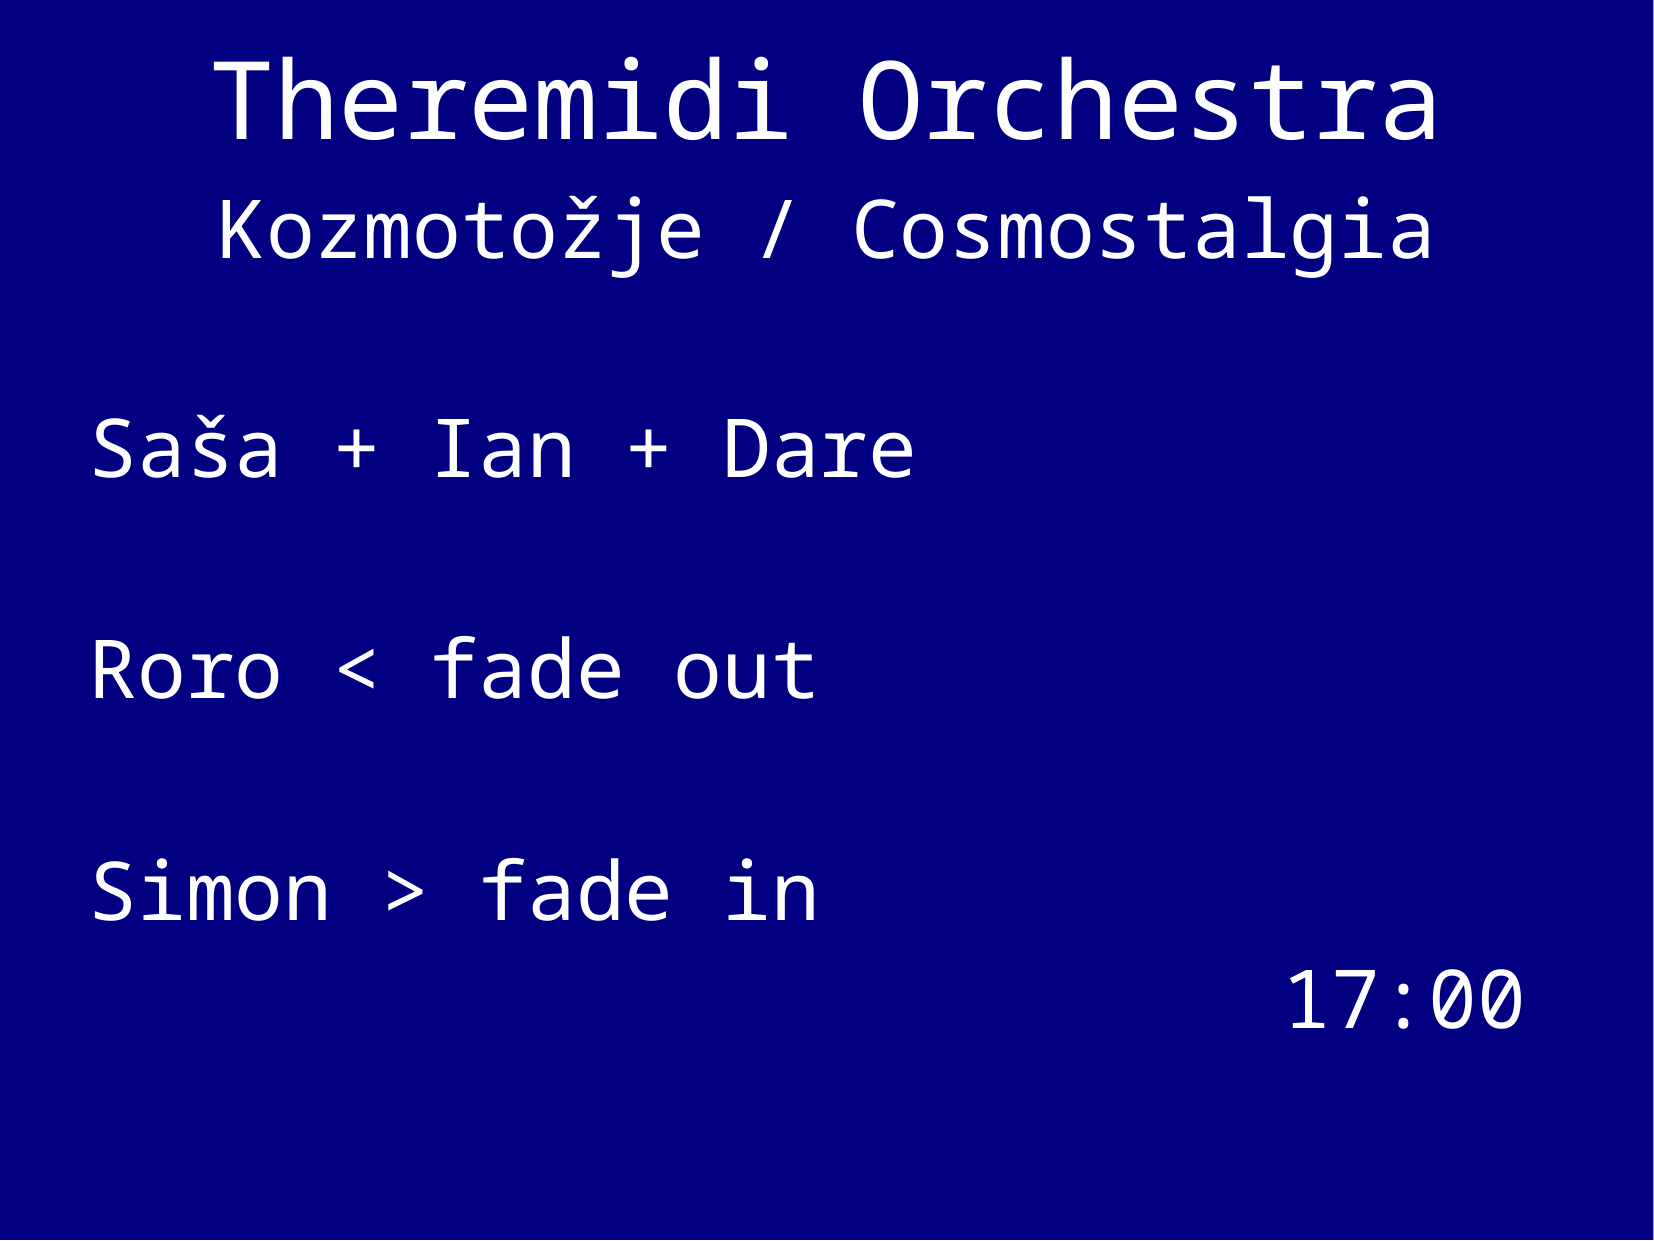

# Theremidi Orchestra Kozmotožje / Cosmostalgia
Saša + Ian + Dare
Roro < fade out
Simon > fade in
17:00